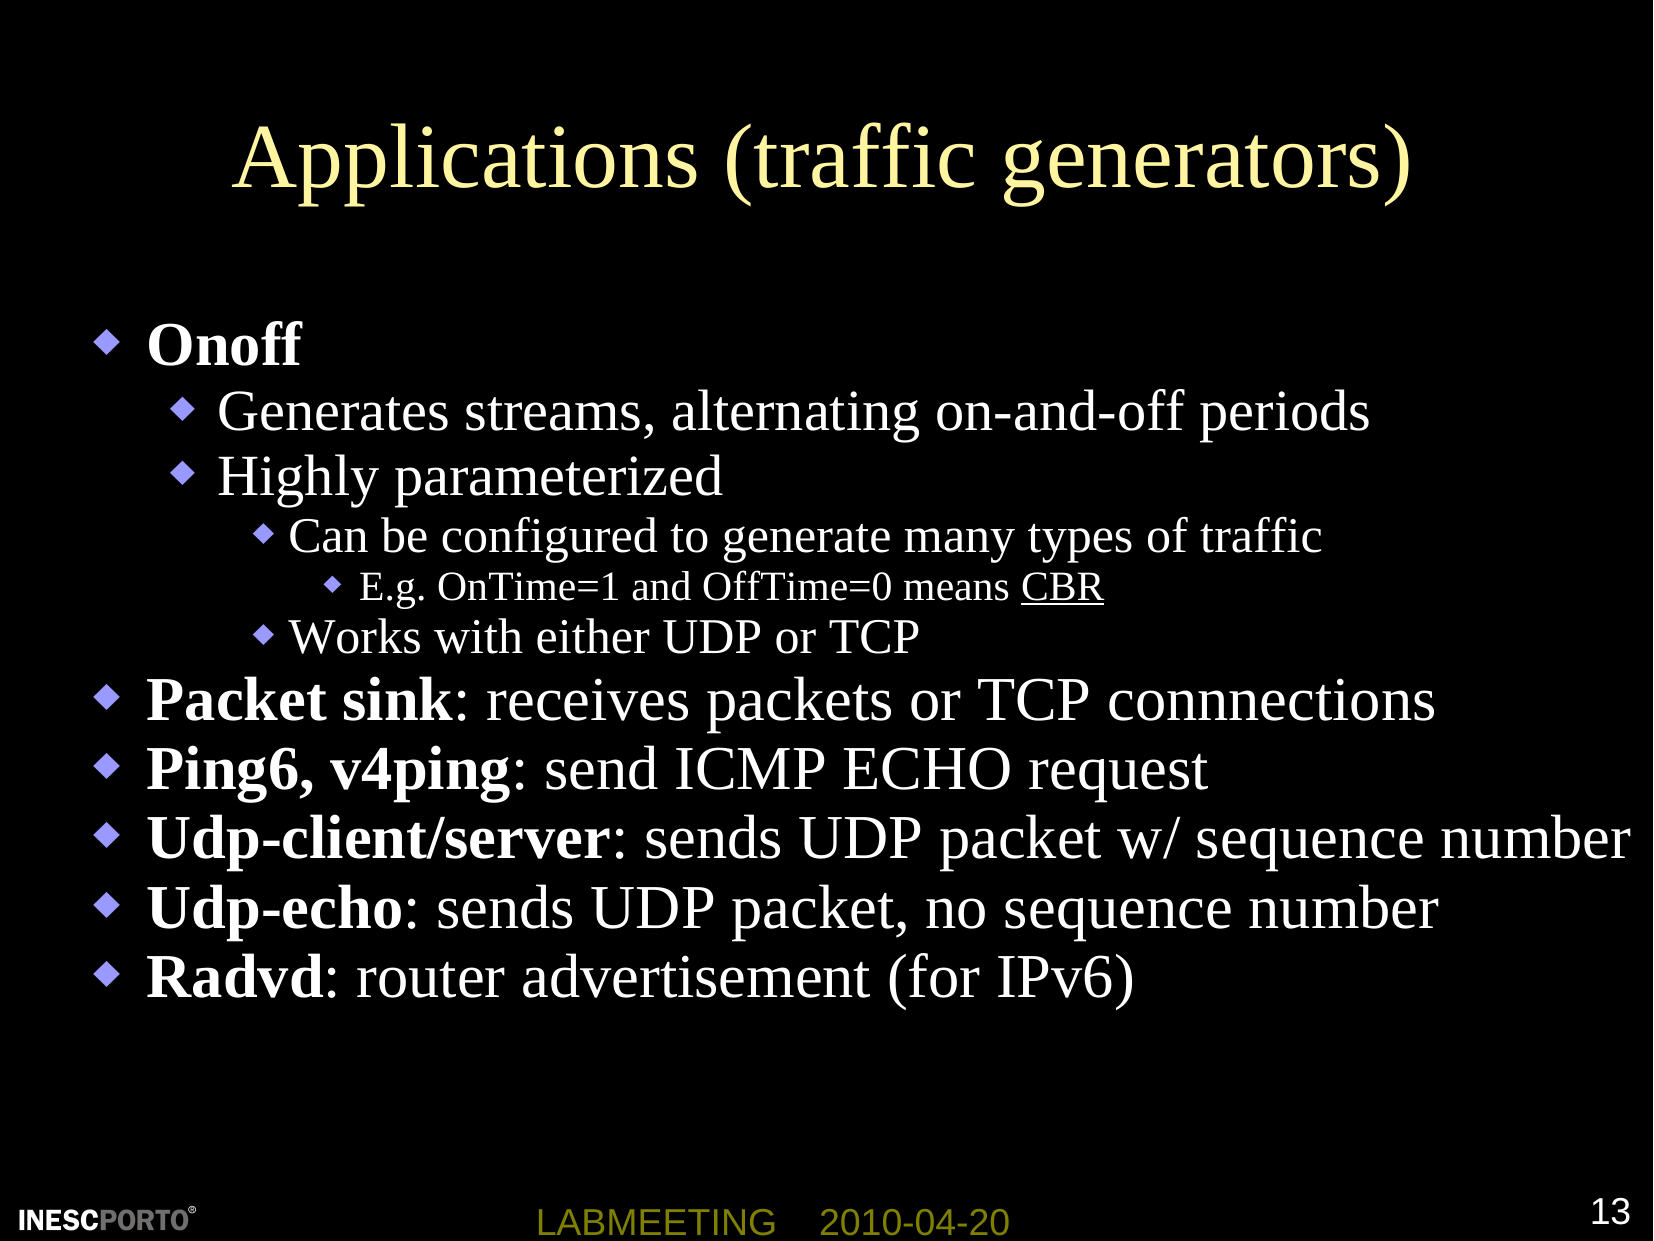

# Applications (traffic generators)
Onoff
Generates streams, alternating on-and-off periods
Highly parameterized
Can be configured to generate many types of traffic
E.g. OnTime=1 and OffTime=0 means CBR
Works with either UDP or TCP
Packet sink: receives packets or TCP connnections
Ping6, v4ping: send ICMP ECHO request
Udp-client/server: sends UDP packet w/ sequence number
Udp-echo: sends UDP packet, no sequence number
Radvd: router advertisement (for IPv6)